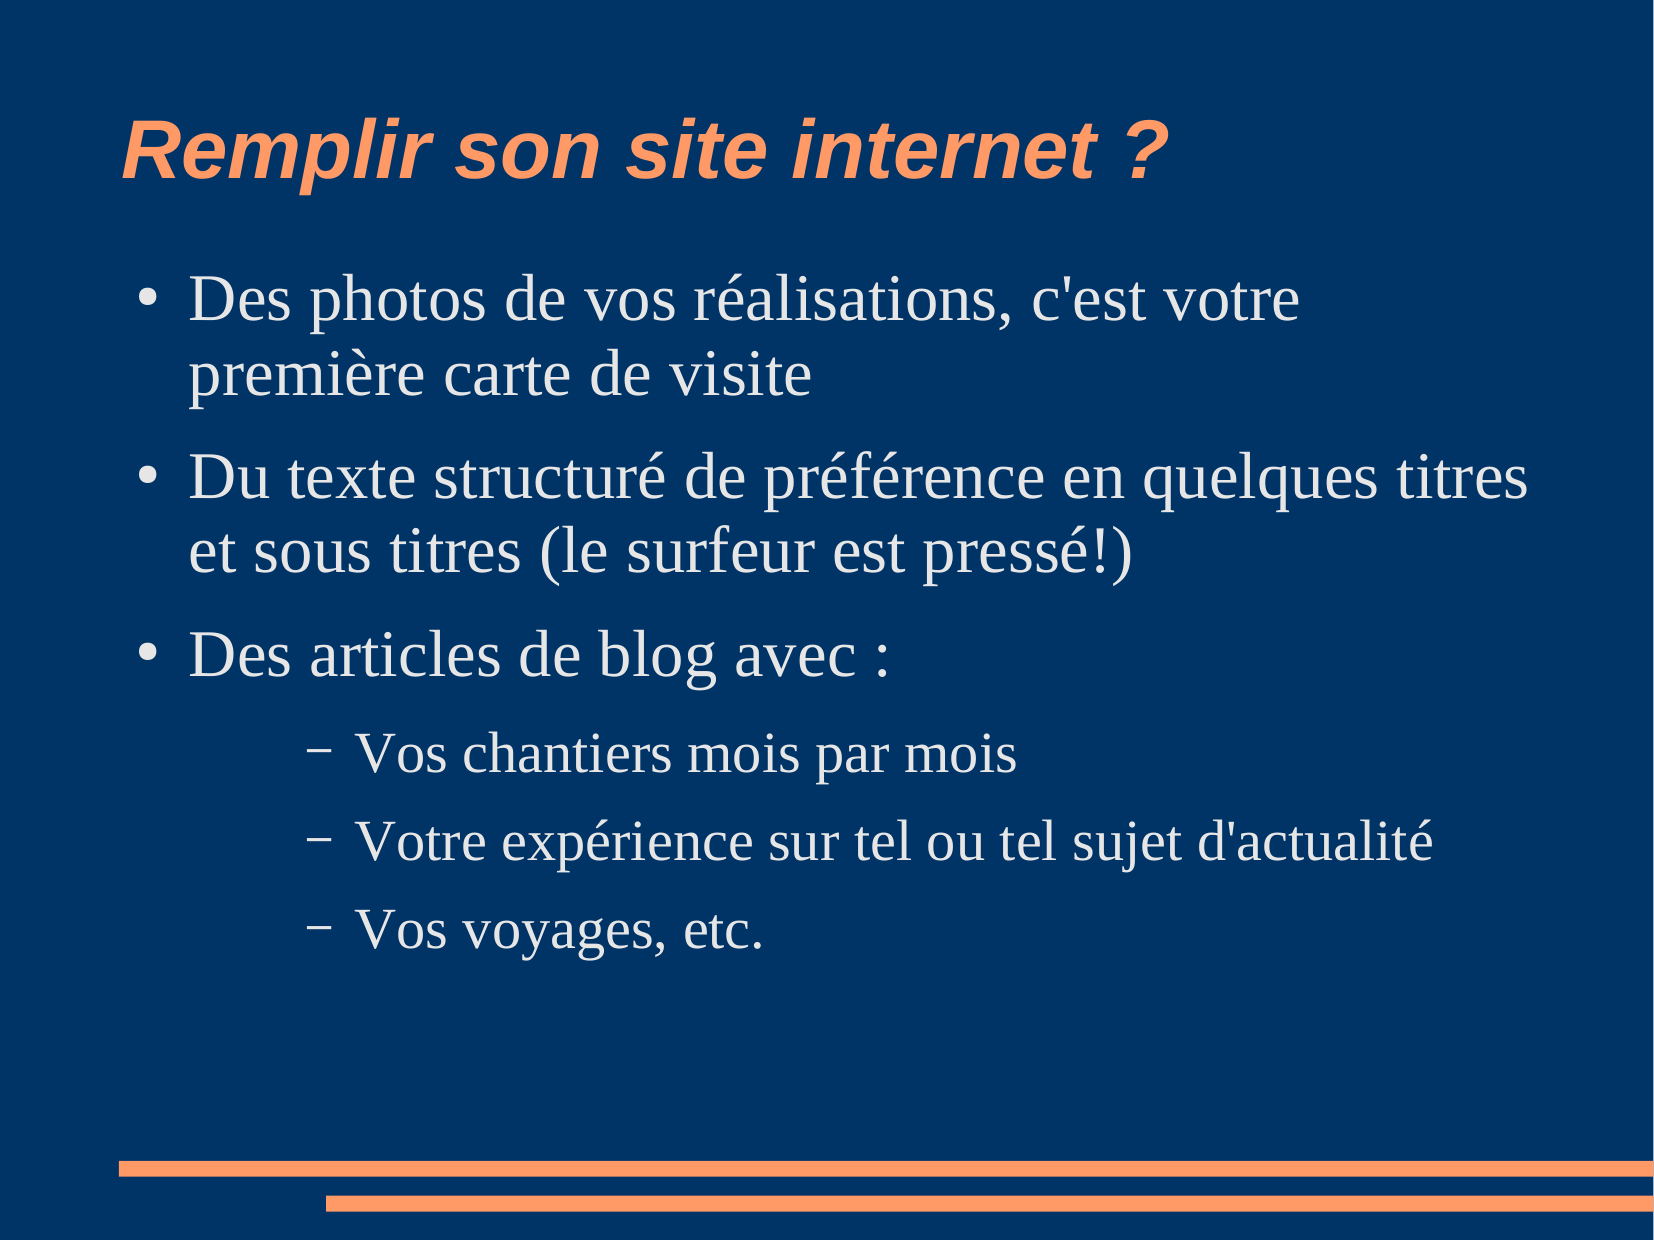

# Remplir son site internet ?
Des photos de vos réalisations, c'est votre première carte de visite
Du texte structuré de préférence en quelques titres et sous titres (le surfeur est pressé!)
Des articles de blog avec :
Vos chantiers mois par mois
Votre expérience sur tel ou tel sujet d'actualité
Vos voyages, etc.